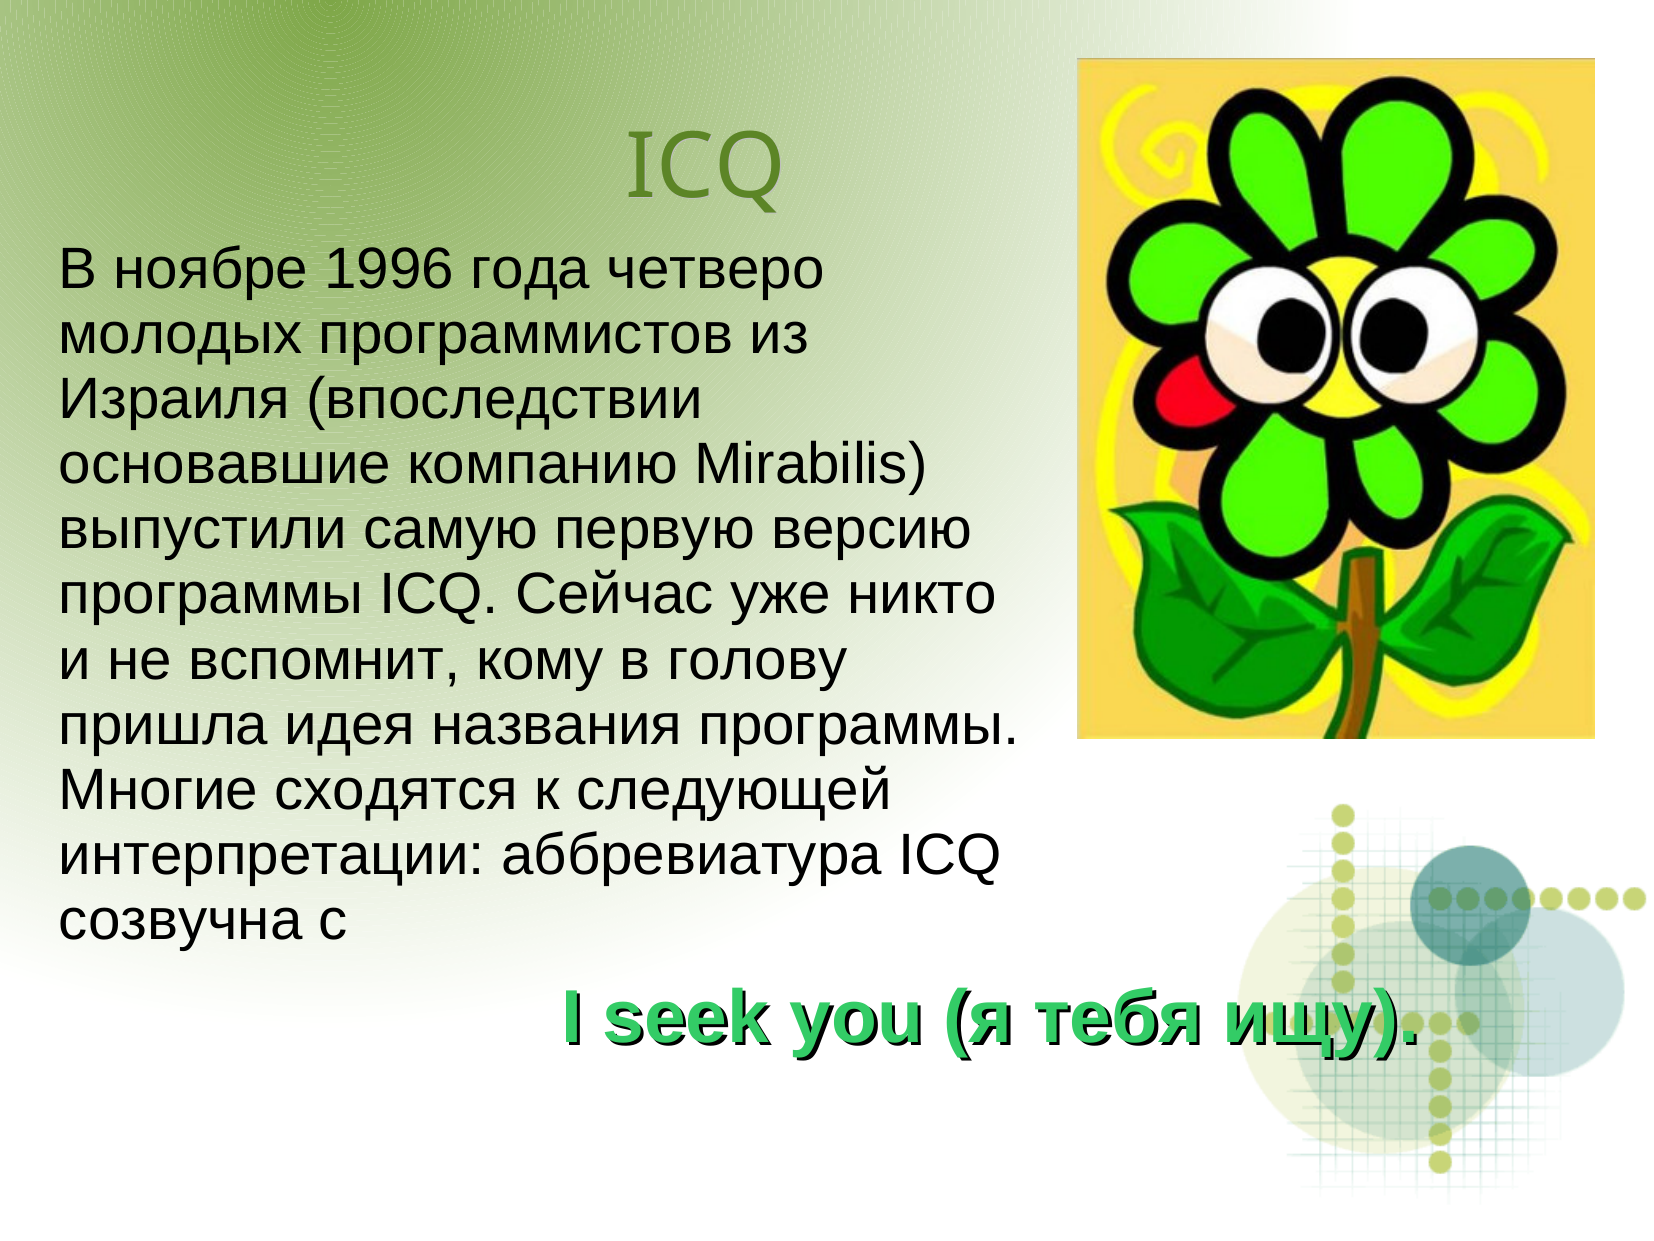

# ICQ
В ноябре 1996 года четверо молодых программистов из Израиля (впоследствии основавшие компанию Mirabilis) выпустили самую первую версию программы ICQ. Сейчас уже никто и не вспомнит, кому в голову пришла идея названия программы. Многие сходятся к следующей интерпретации: аббревиатура ICQ созвучна с
I seek you (я тебя ищу).